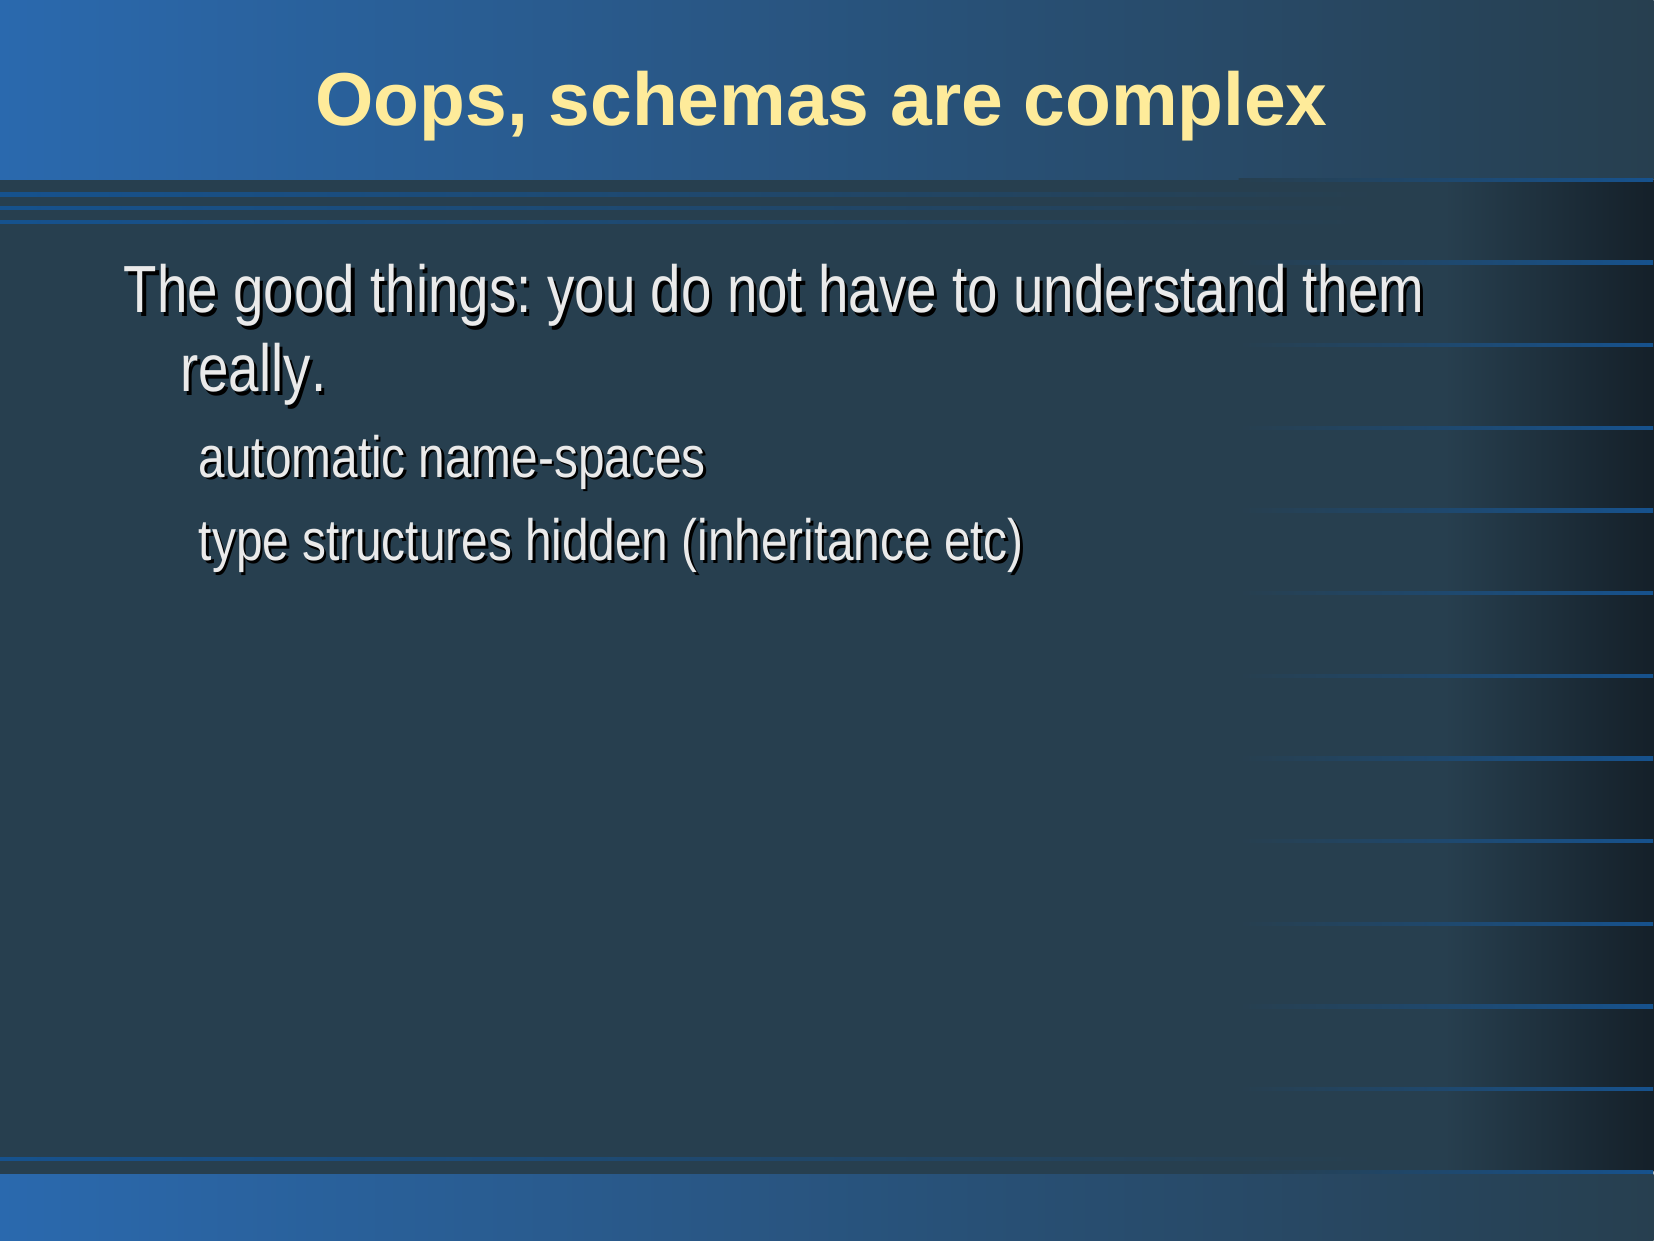

# Oops, schemas are complex
The good things: you do not have to understand them really.
automatic name-spaces
type structures hidden (inheritance etc)